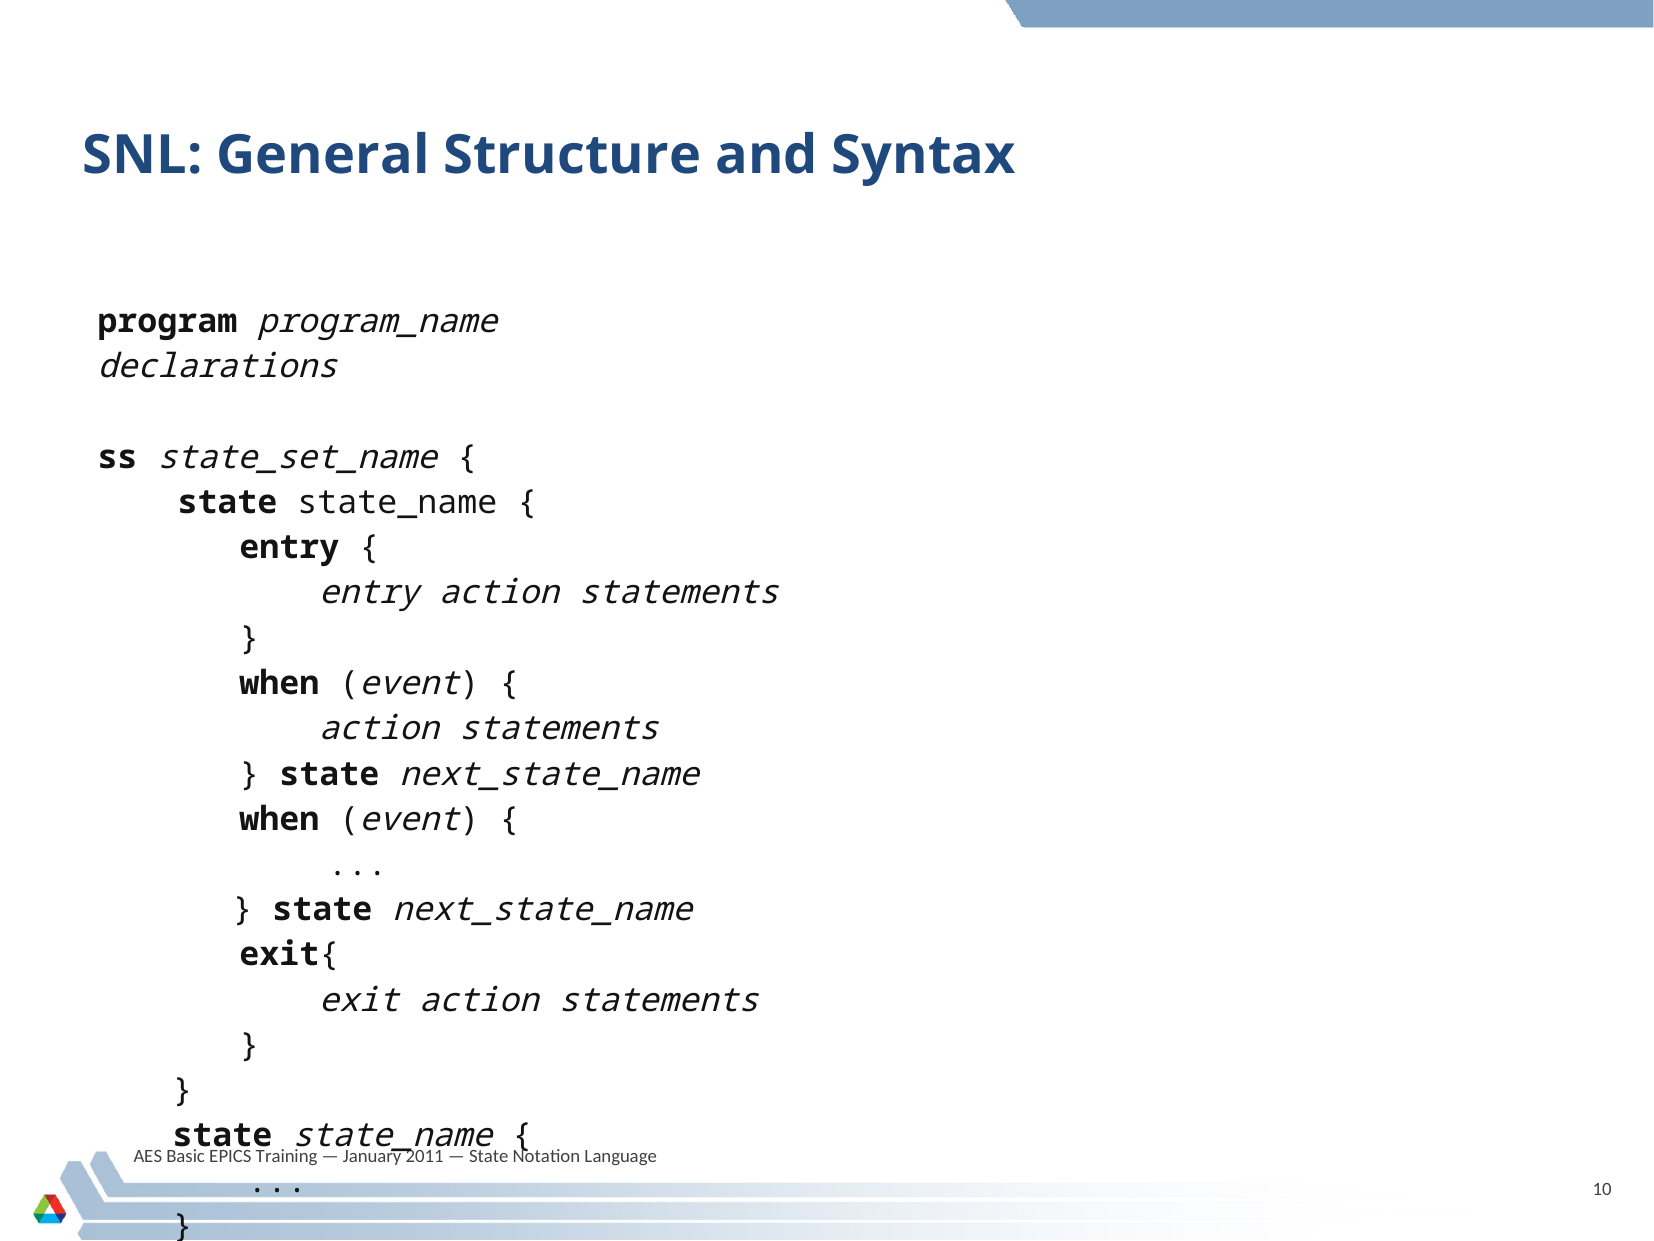

# SNL: General Structure and Syntax
program program_name
declarations
ss state_set_name {
 state state_name {
	 entry {
	 entry action statements
	 }
	 when (event) {
	 action statements
	 } state next_state_name
	 when (event) {
		 ...
 } state next_state_name
	 exit{
	 exit action statements
	 }
}
state state_name {
	 	...
}
}
AES Basic EPICS Training — January 2011 — State Notation Language
10